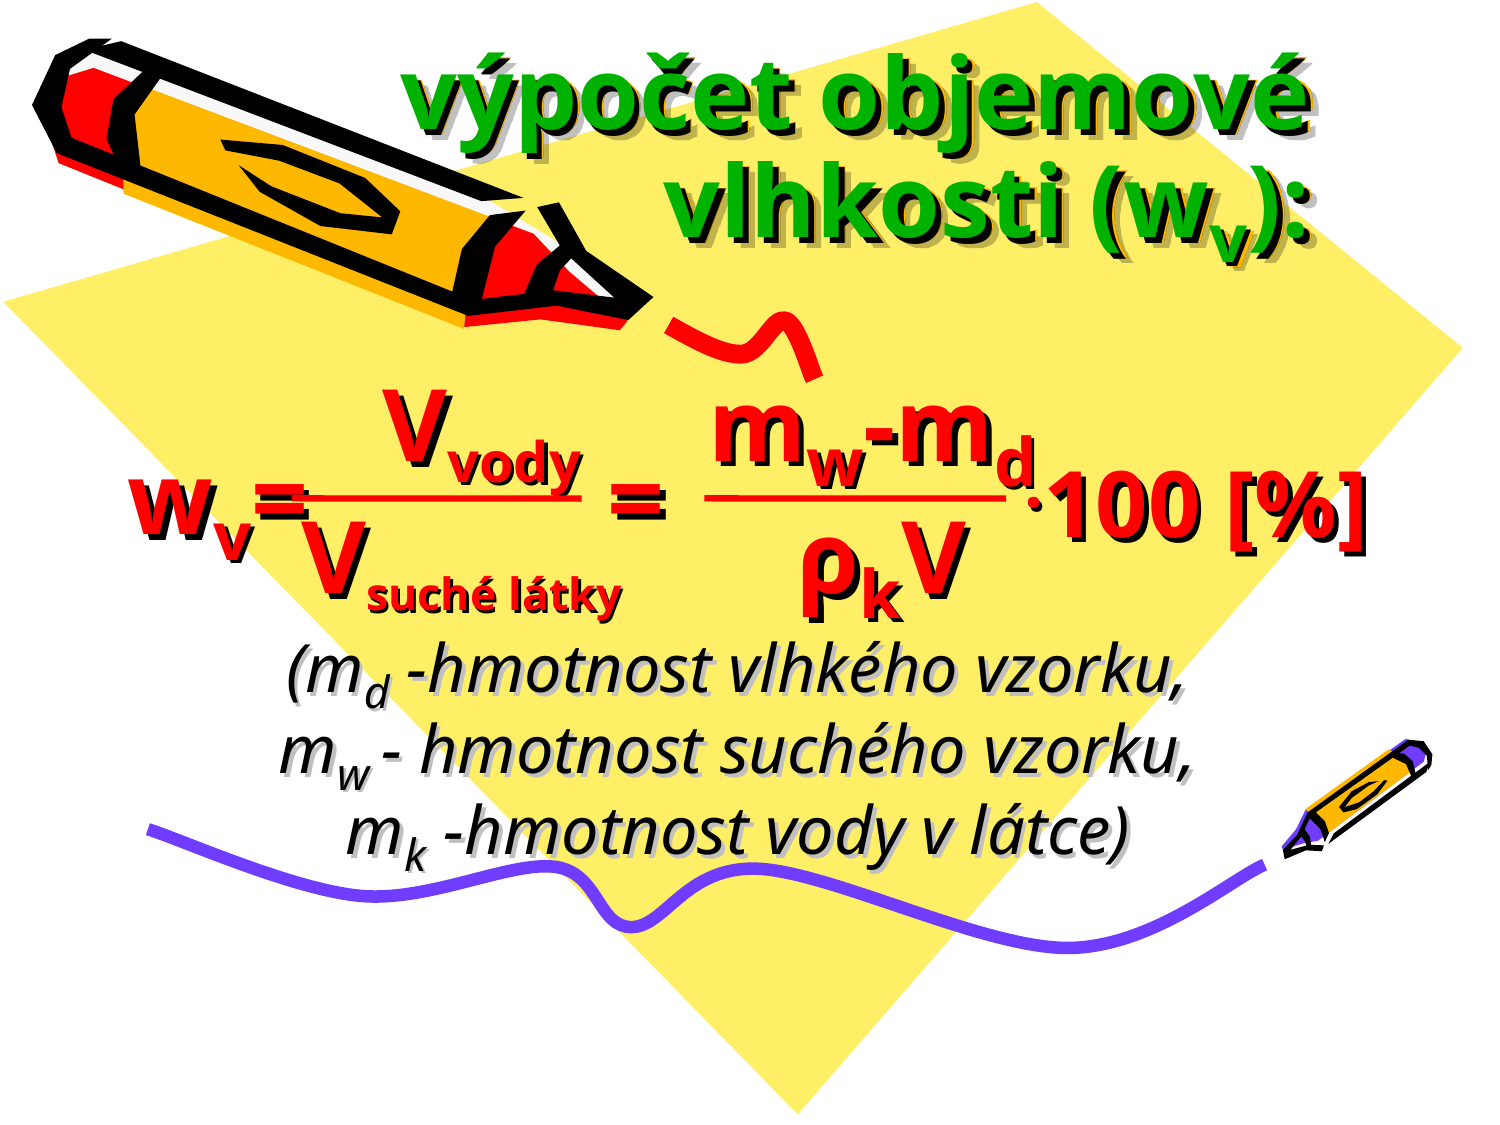

# výpočet objemové vlhkosti (wv):
Vvody
mw-md
=
wv=
.100 [%]
Vsuché látky
ρkV
(md -hmotnost vlhkého vzorku,
mw - hmotnost suchého vzorku,
mk -hmotnost vody v látce)